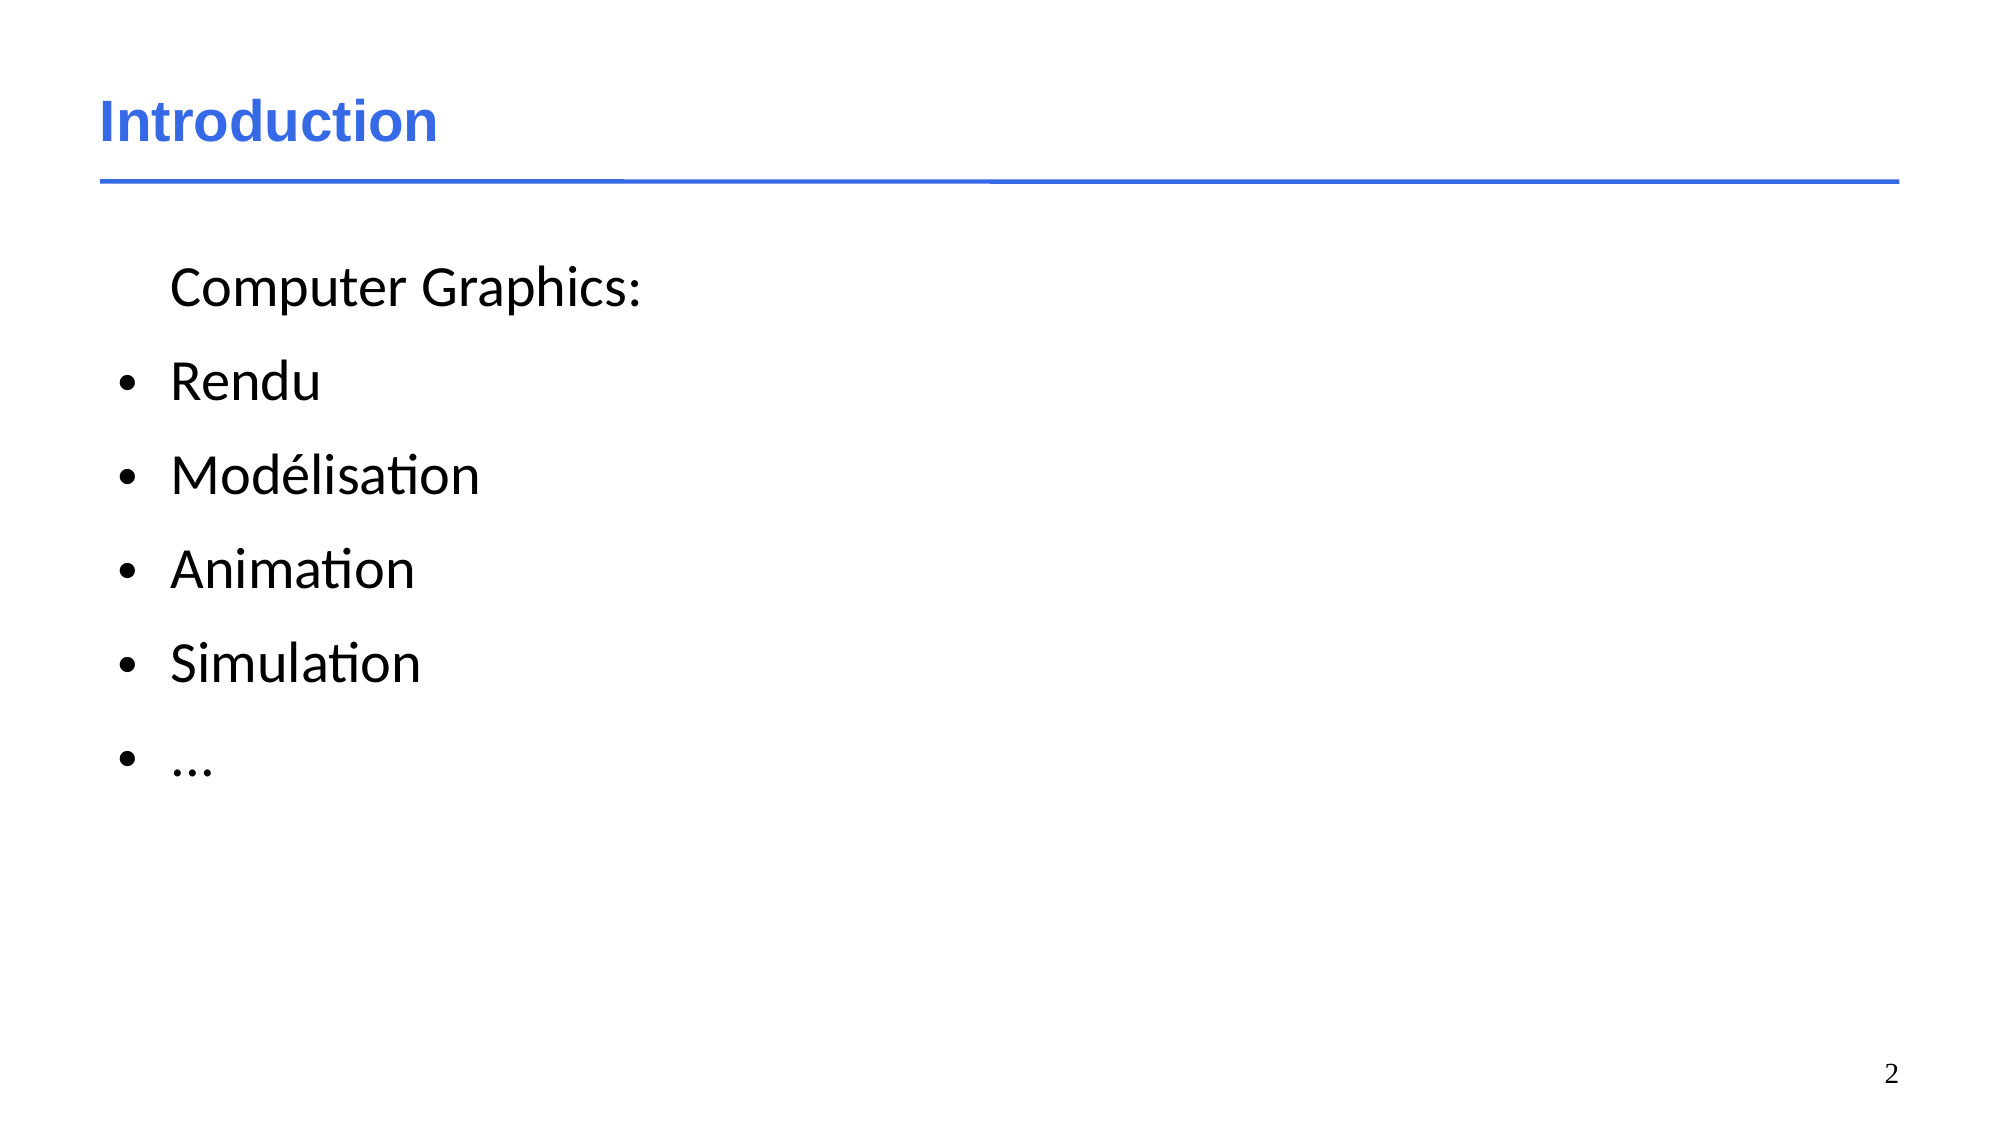

Introduction
# Computer Graphics:
Rendu
Modélisation
Animation
Simulation
...
2